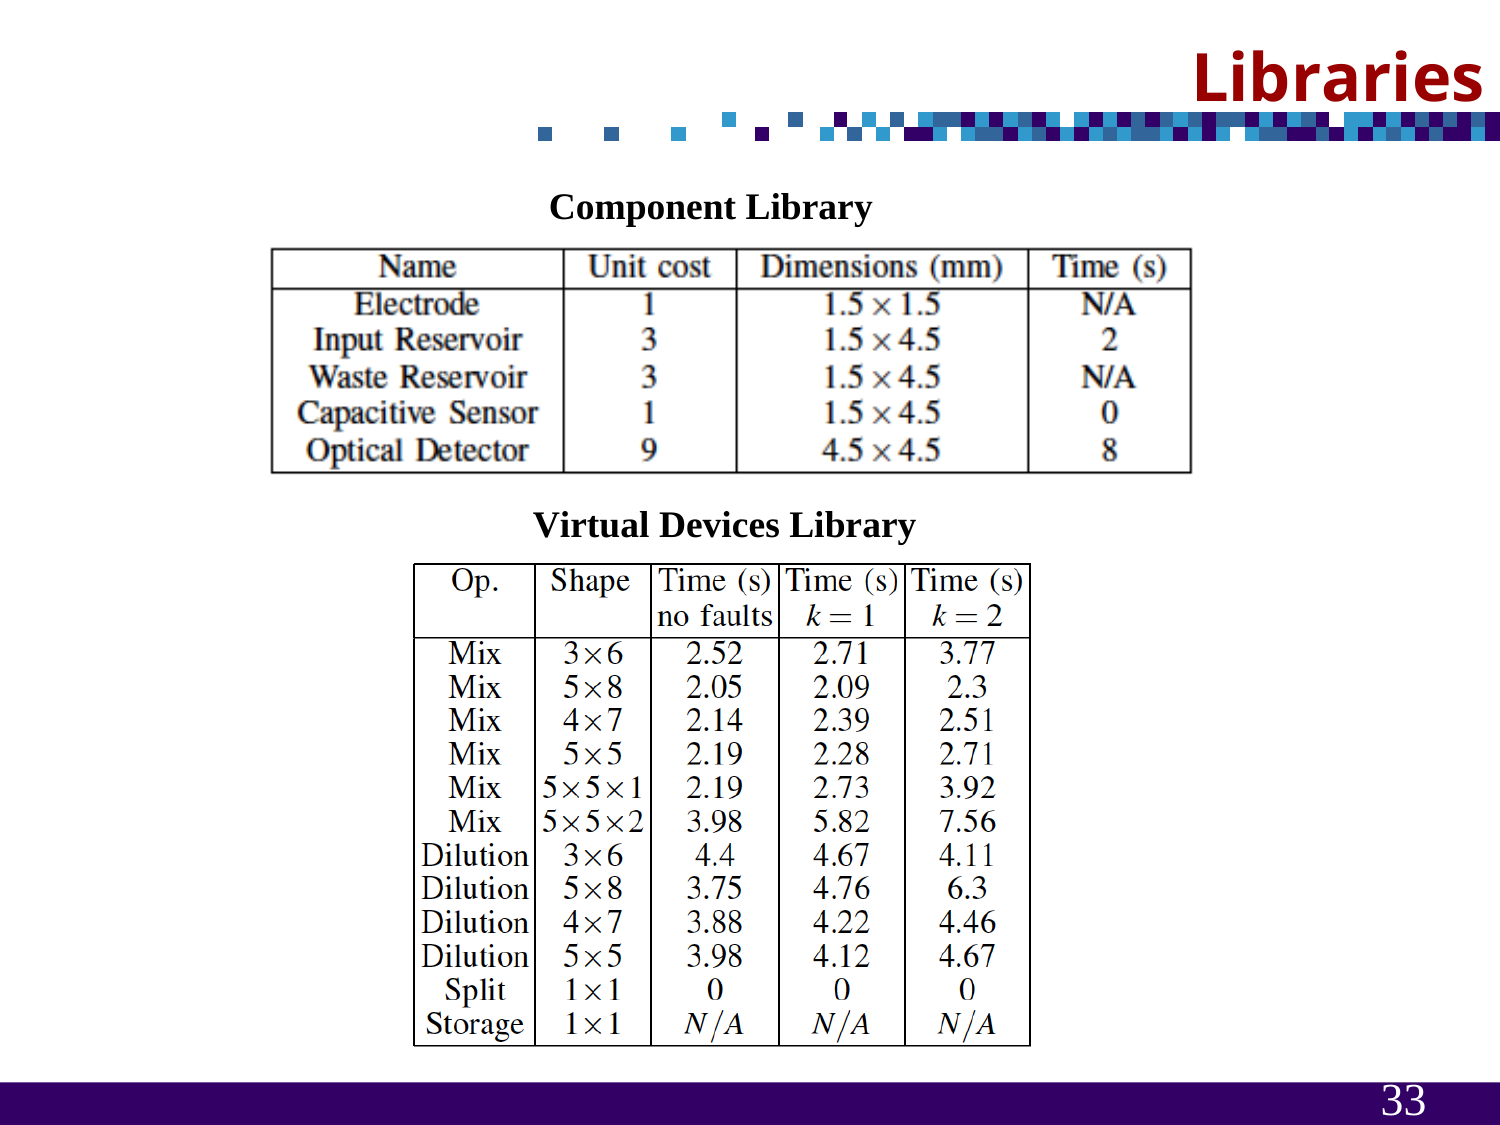

# Libraries
Component Library
Virtual Devices Library